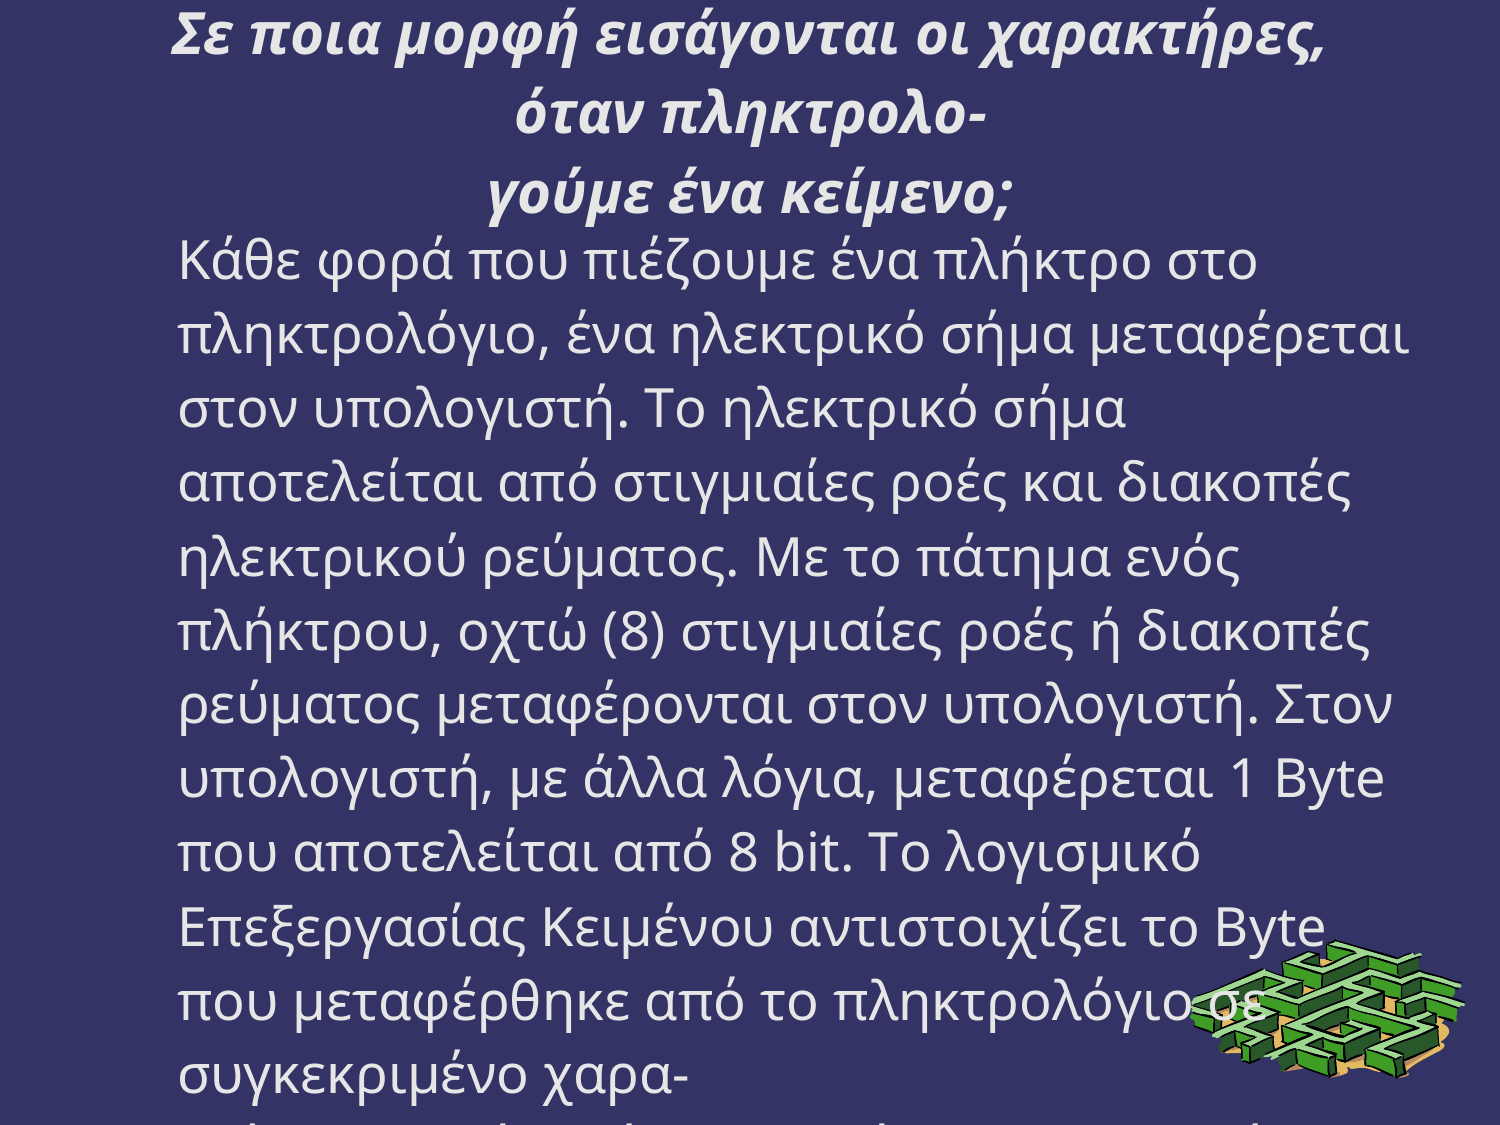

# Σε ποια μορφή εισάγονται οι χαρακτήρες, όταν πληκτρολο- γούμε ένα κείμενο;
Κάθε φορά που πιέζουμε ένα πλήκτρο στο πληκτρολόγιο, ένα ηλεκτρικό σήμα μεταφέρεται στον υπολογιστή. Το ηλεκτρικό σήμα αποτελείται από στιγμιαίες ροές και διακοπές ηλεκτρικού ρεύματος. Με το πάτημα ενός πλήκτρου, οχτώ (8) στιγμιαίες ροές ή διακοπές ρεύματος μεταφέρονται στον υπολογιστή. Στον υπολογιστή, με άλλα λόγια, μεταφέρεται 1 Byte που αποτελείται από 8 bit. Το λογισμικό Επεξεργασίας Κειμένου αντιστοιχίζει το Byte που μεταφέρθηκε από το πληκτρολόγιο σε συγκεκριμένο χαρα-
κτήρα ο οποίος τότε εμφανίζεται στην οθόνη.